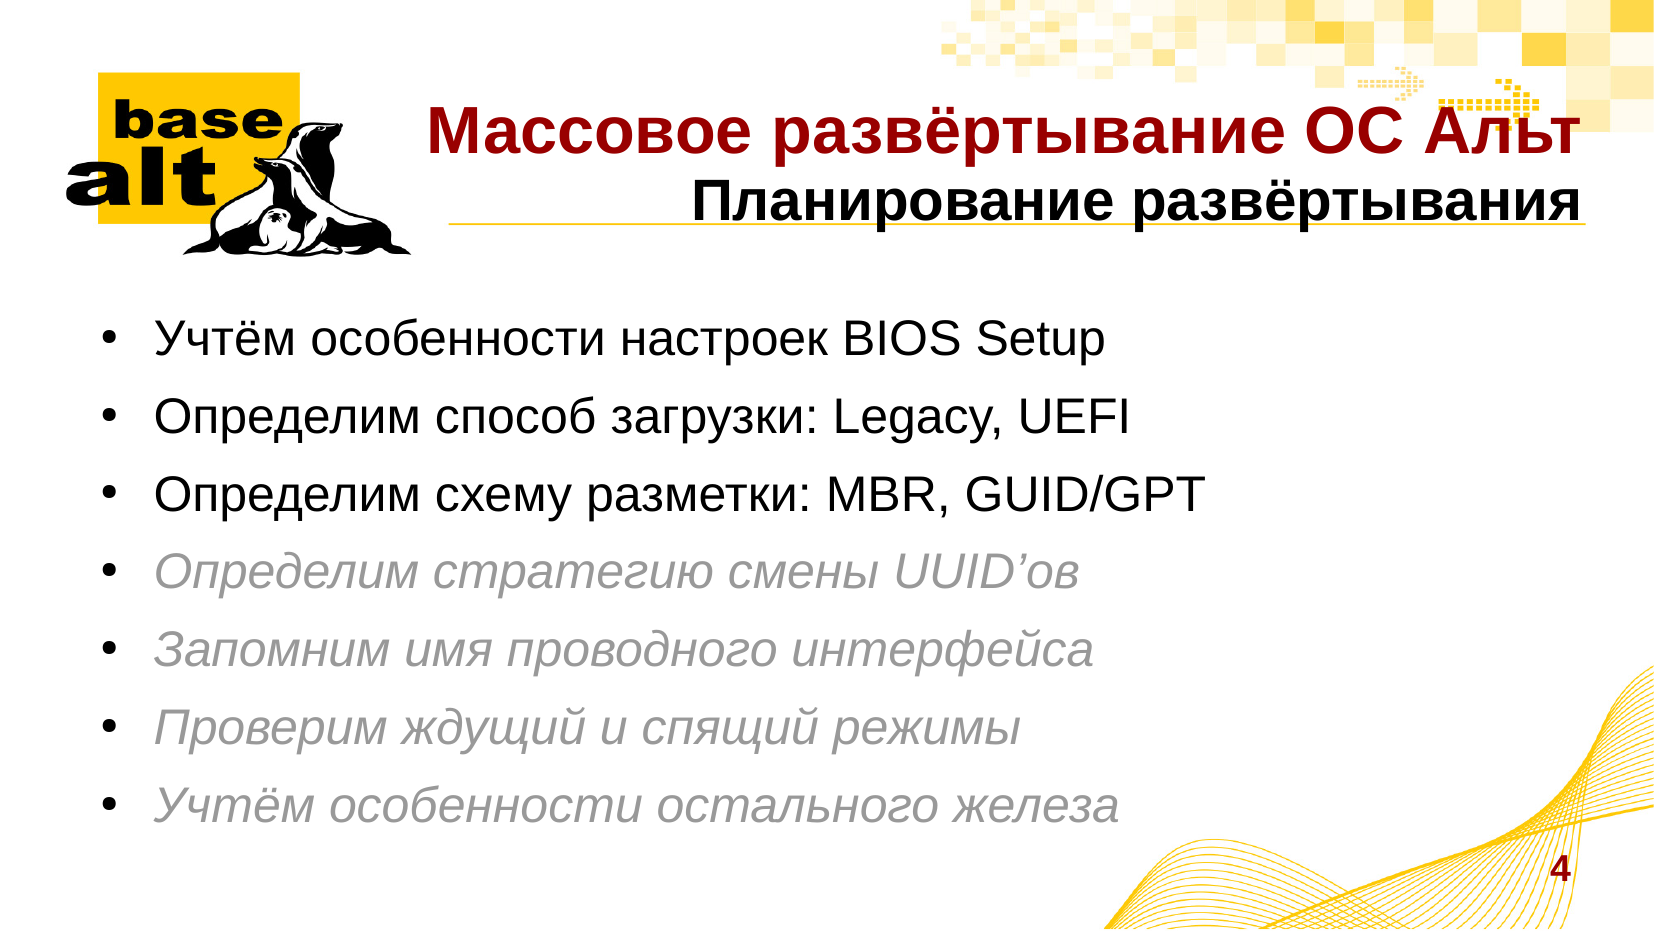

# Массовое развёртывание ОС Альт Планирование развёртывания
Учтём особенности настроек BIOS Setup
Определим способ загрузки: Legacy, UEFI
Определим схему разметки: MBR, GUID/GPT
Определим стратегию смены UUID’ов
Запомним имя проводного интерфейса
Проверим ждущий и спящий режимы
Учтём особенности остального железа
4